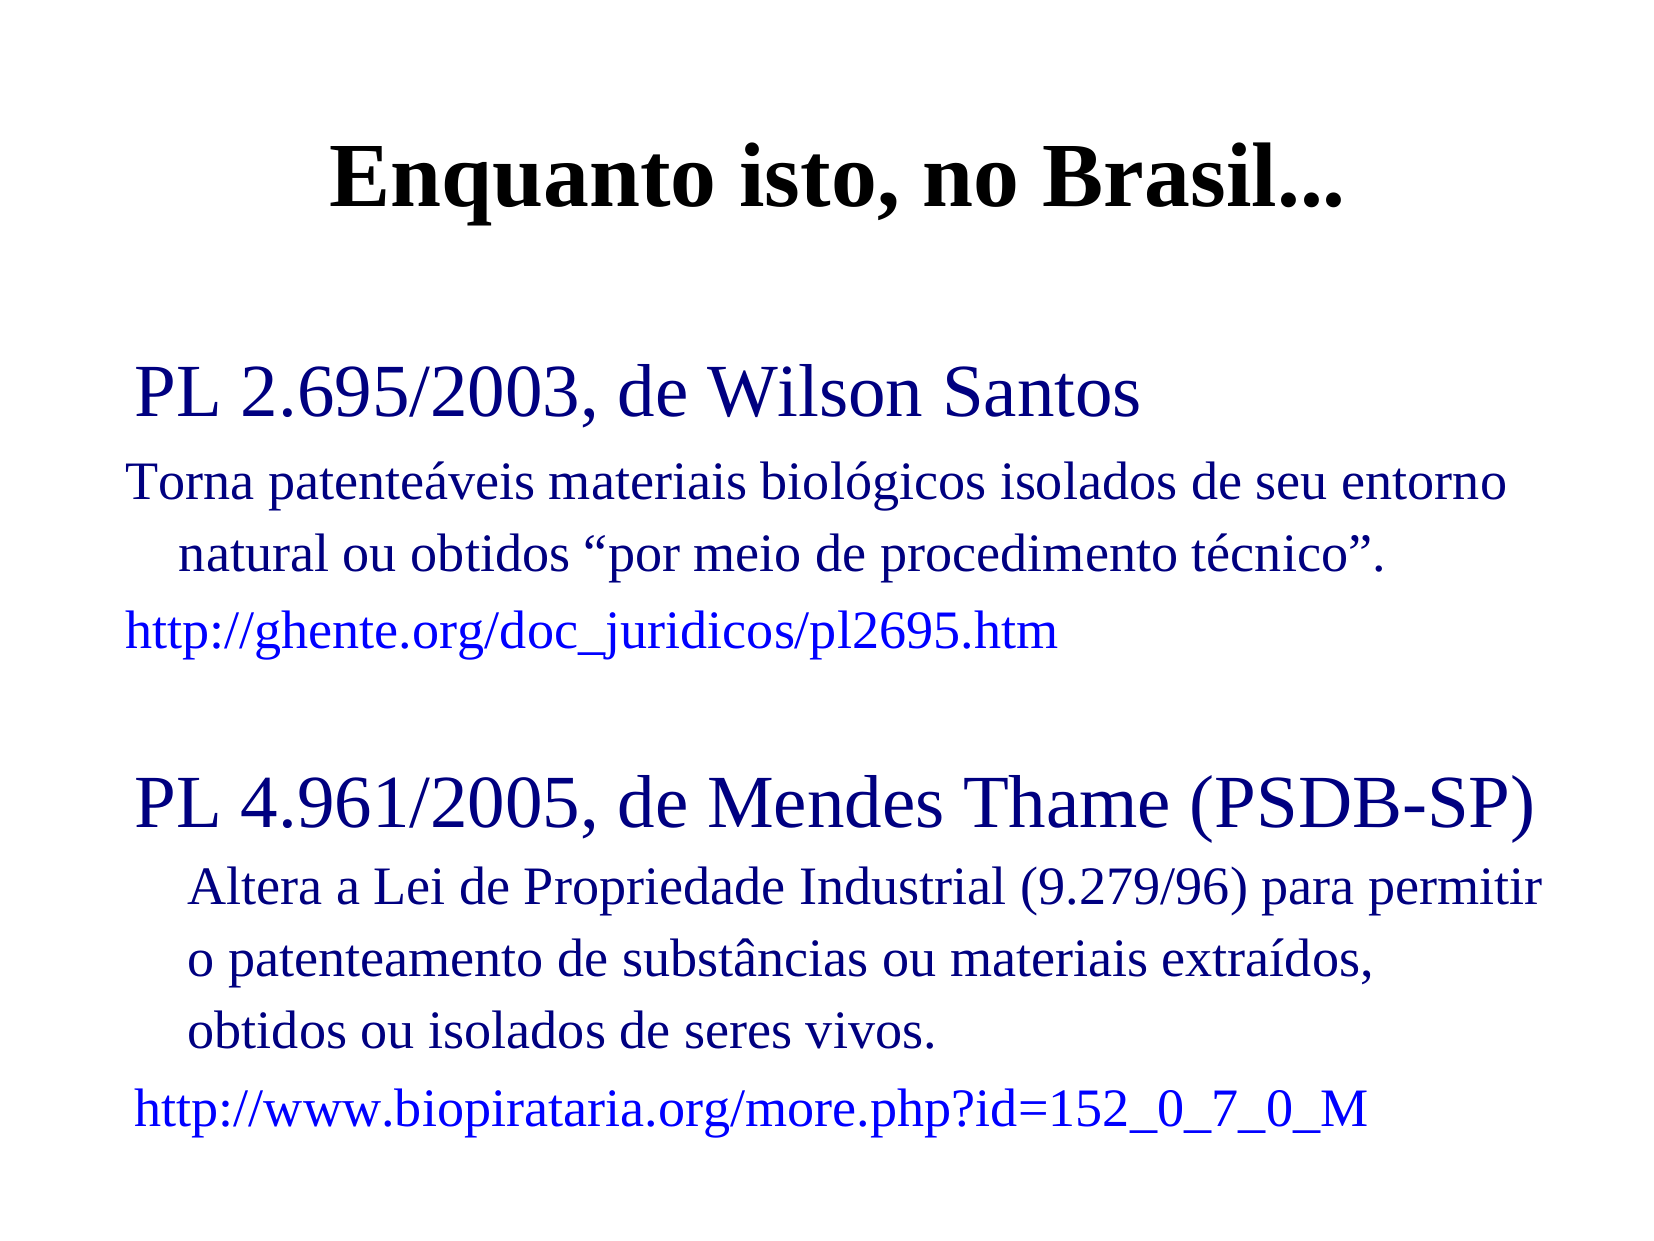

# Enquanto isto, no Brasil...
PL 2.695/2003, de Wilson Santos
Torna patenteáveis materiais biológicos isolados de seu entorno natural ou obtidos “por meio de procedimento técnico”.
http://ghente.org/doc_juridicos/pl2695.htm
PL 4.961/2005, de Mendes Thame (PSDB-SP) Altera a Lei de Propriedade Industrial (9.279/96) para permitir o patenteamento de substâncias ou materiais extraídos, obtidos ou isolados de seres vivos.
http://www.biopirataria.org/more.php?id=152_0_7_0_M